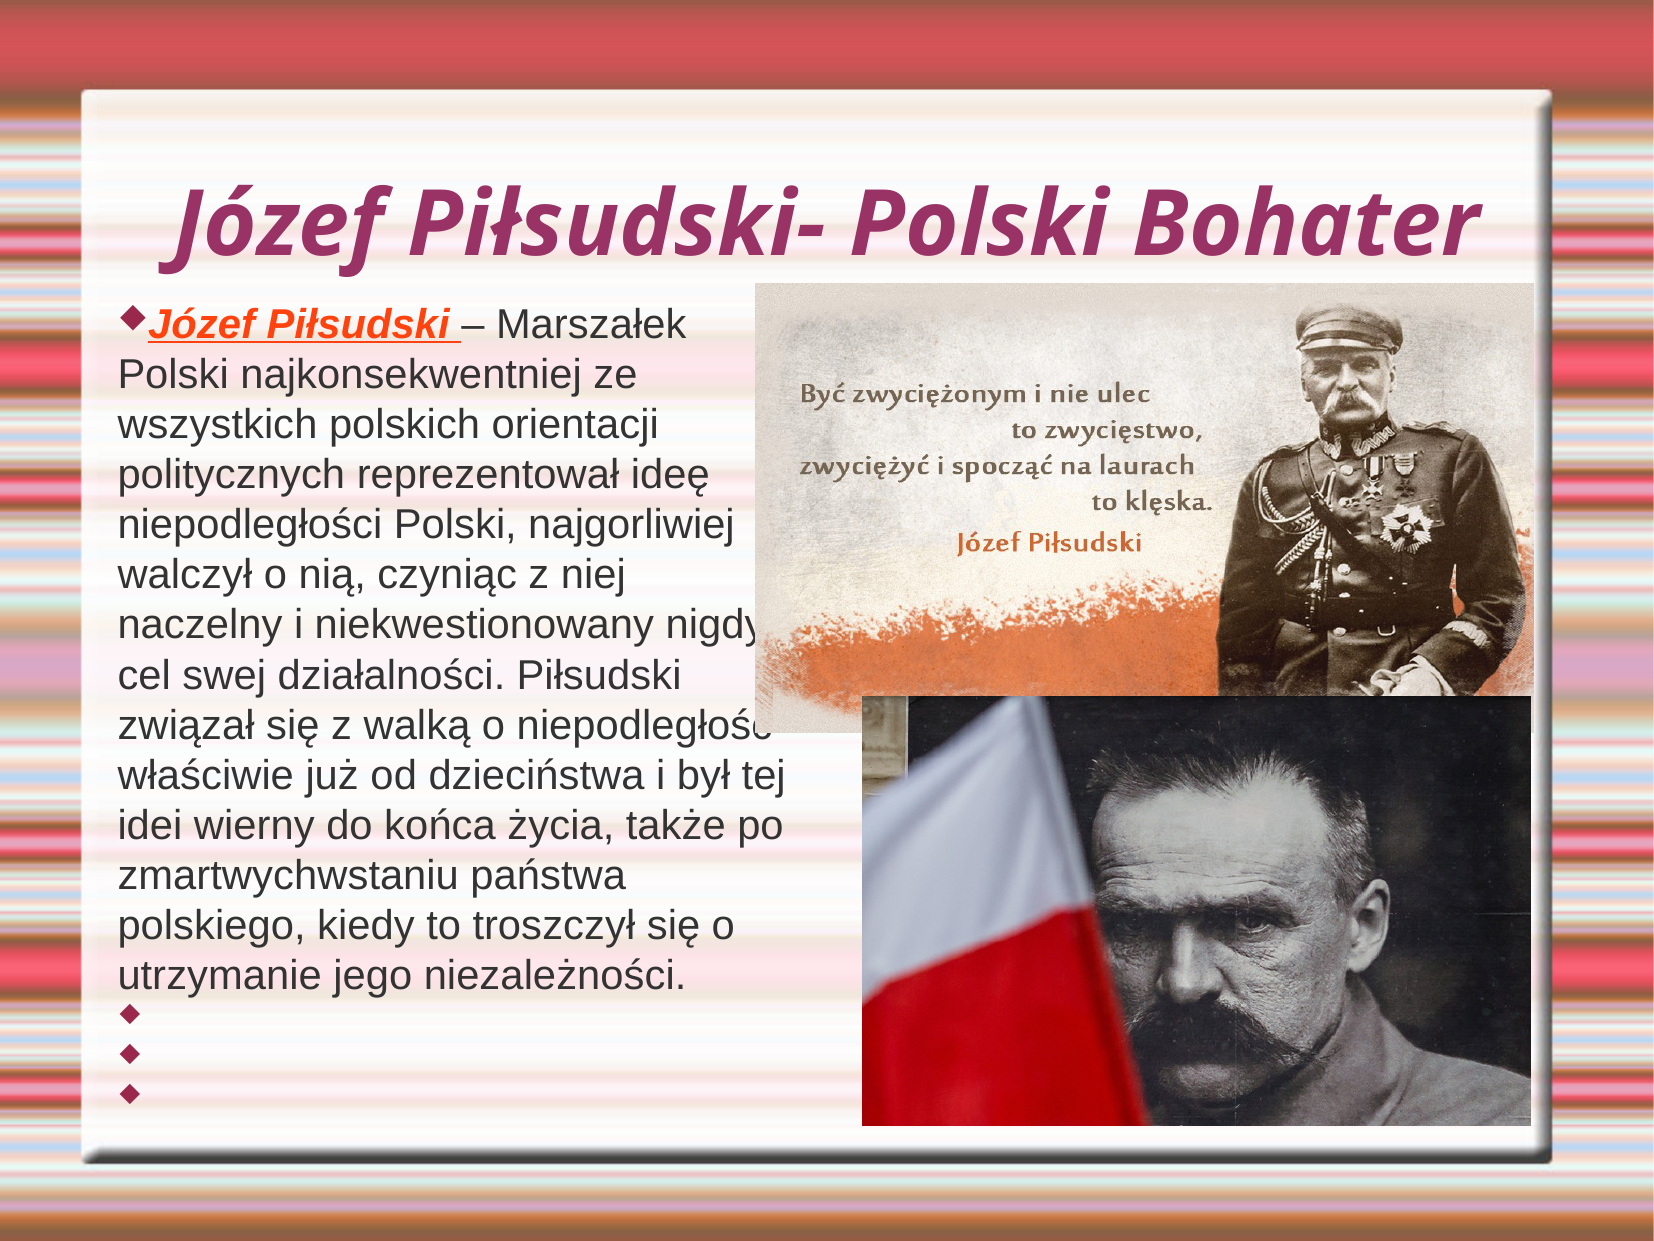

# Józef Piłsudski- Polski Bohater
Józef Piłsudski – Marszałek Polski najkonsekwentniej ze wszystkich polskich orientacji politycznych reprezentował ideę niepodległości Polski, najgorliwiej walczył o nią, czyniąc z niej naczelny i niekwestionowany nigdy cel swej działalności. Piłsudski związał się z walką o niepodległość właściwie już od dzieciństwa i był tej idei wierny do końca życia, także po zmartwychwstaniu państwa polskiego, kiedy to troszczył się o utrzymanie jego niezależności.